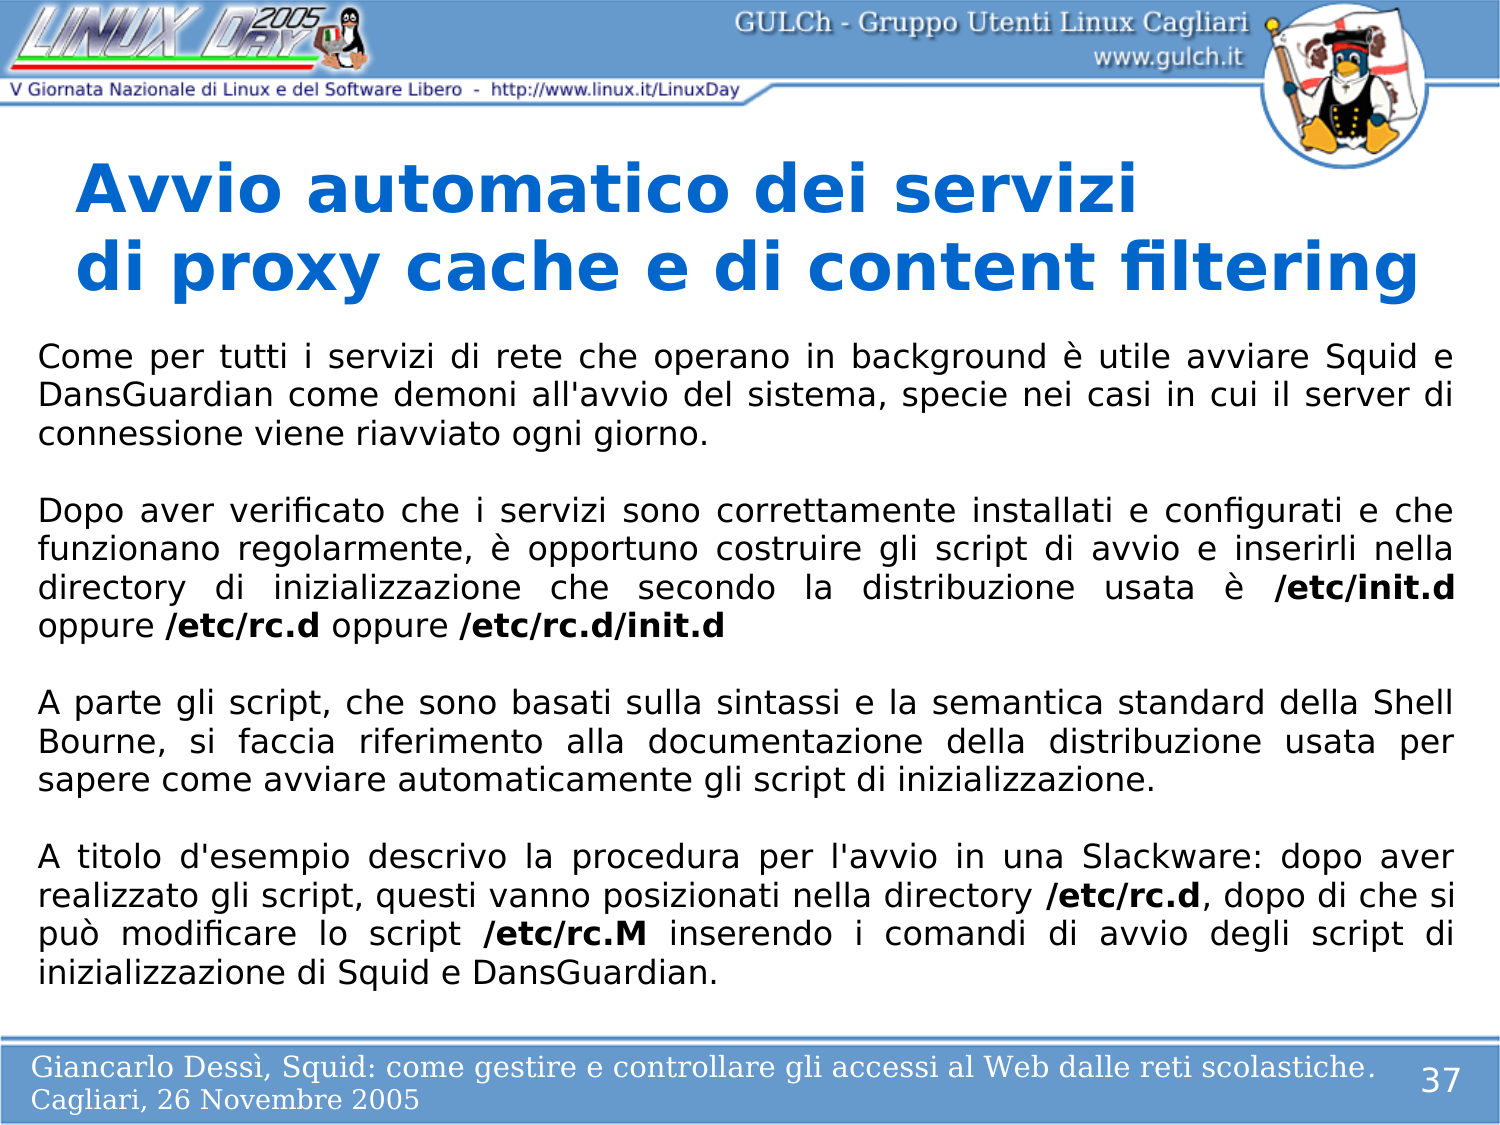

Avvio automatico dei servizi
di proxy cache e di content filtering
Come per tutti i servizi di rete che operano in background è utile avviare Squid e DansGuardian come demoni all'avvio del sistema, specie nei casi in cui il server di connessione viene riavviato ogni giorno.
Dopo aver verificato che i servizi sono correttamente installati e configurati e che funzionano regolarmente, è opportuno costruire gli script di avvio e inserirli nella directory di inizializzazione che secondo la distribuzione usata è /etc/init.d oppure /etc/rc.d oppure /etc/rc.d/init.d
A parte gli script, che sono basati sulla sintassi e la semantica standard della Shell Bourne, si faccia riferimento alla documentazione della distribuzione usata per sapere come avviare automaticamente gli script di inizializzazione.
A titolo d'esempio descrivo la procedura per l'avvio in una Slackware: dopo aver realizzato gli script, questi vanno posizionati nella directory /etc/rc.d, dopo di che si può modificare lo script /etc/rc.M inserendo i comandi di avvio degli script di inizializzazione di Squid e DansGuardian.